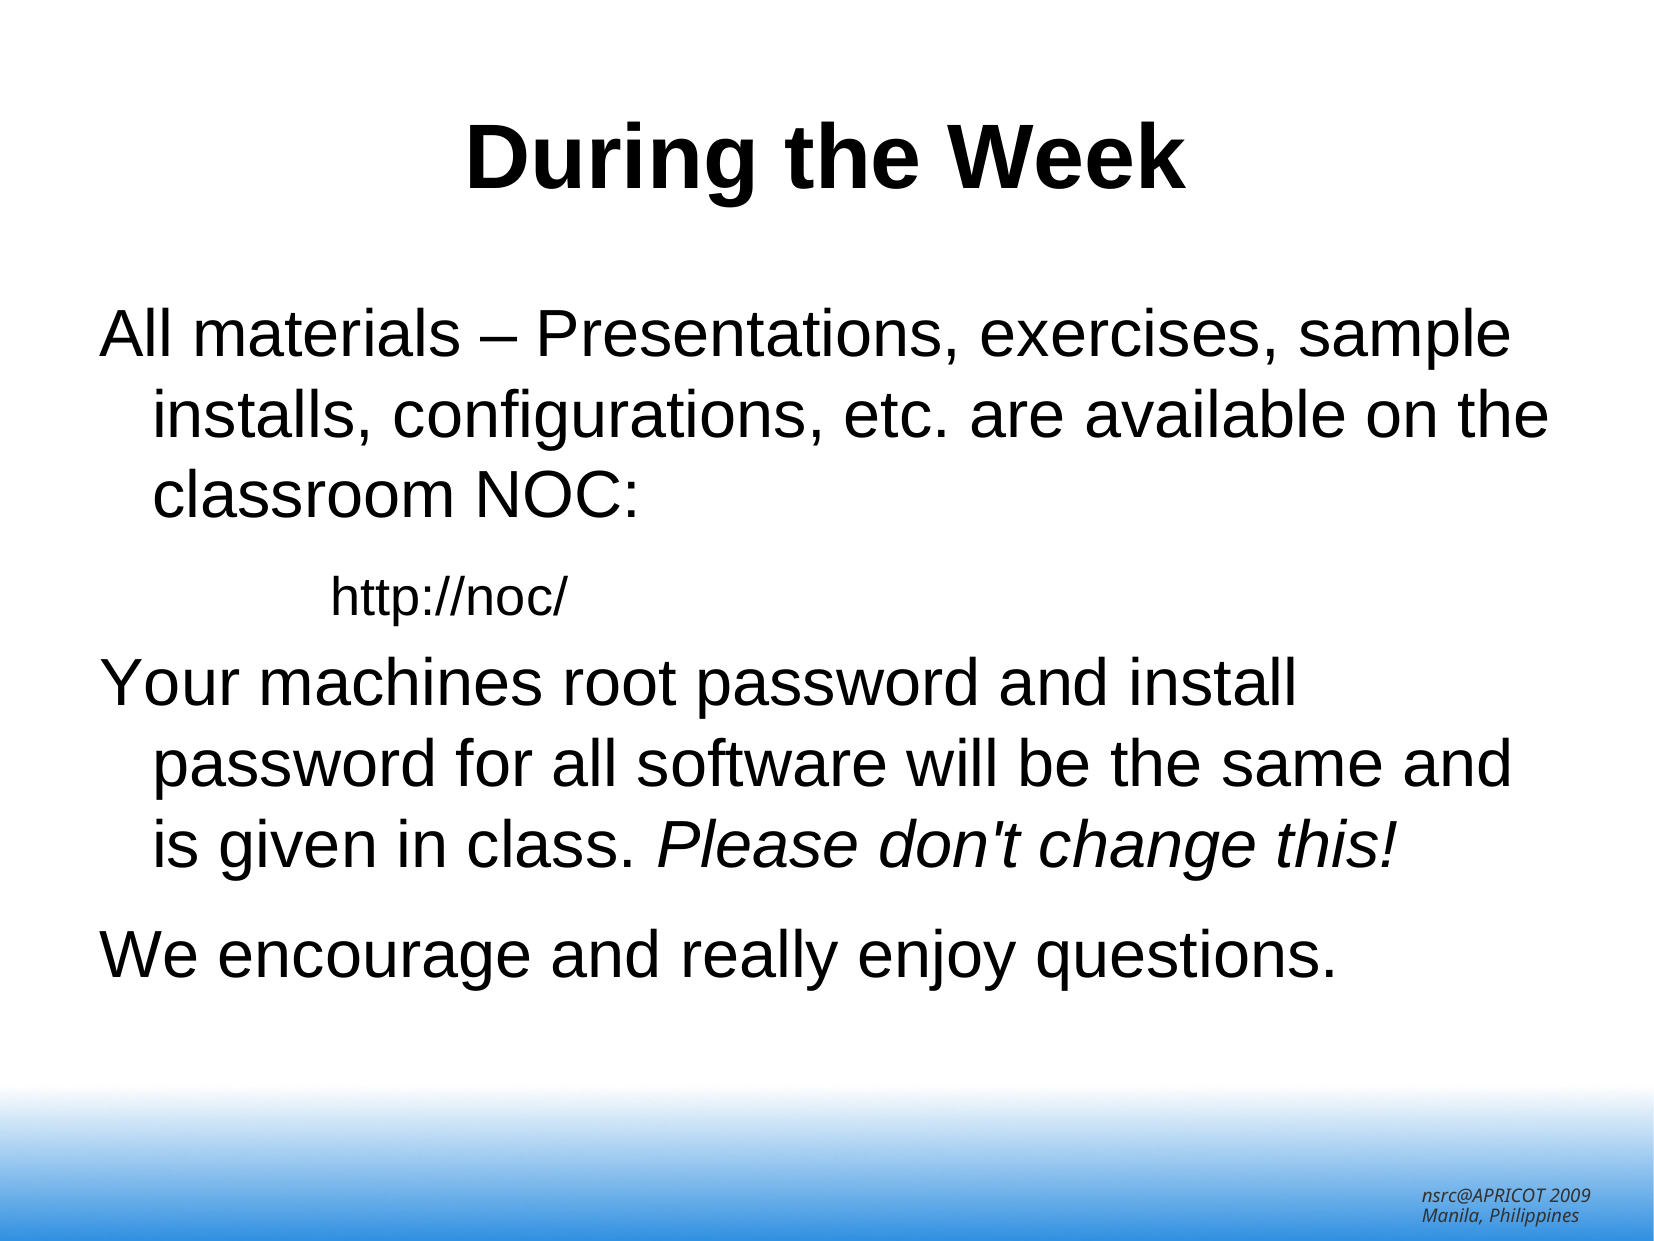

# During the Week
All materials – Presentations, exercises, sample installs, configurations, etc. are available on the classroom NOC:
http://noc/
Your machines root password and install password for all software will be the same and is given in class. Please don't change this!
We encourage and really enjoy questions.